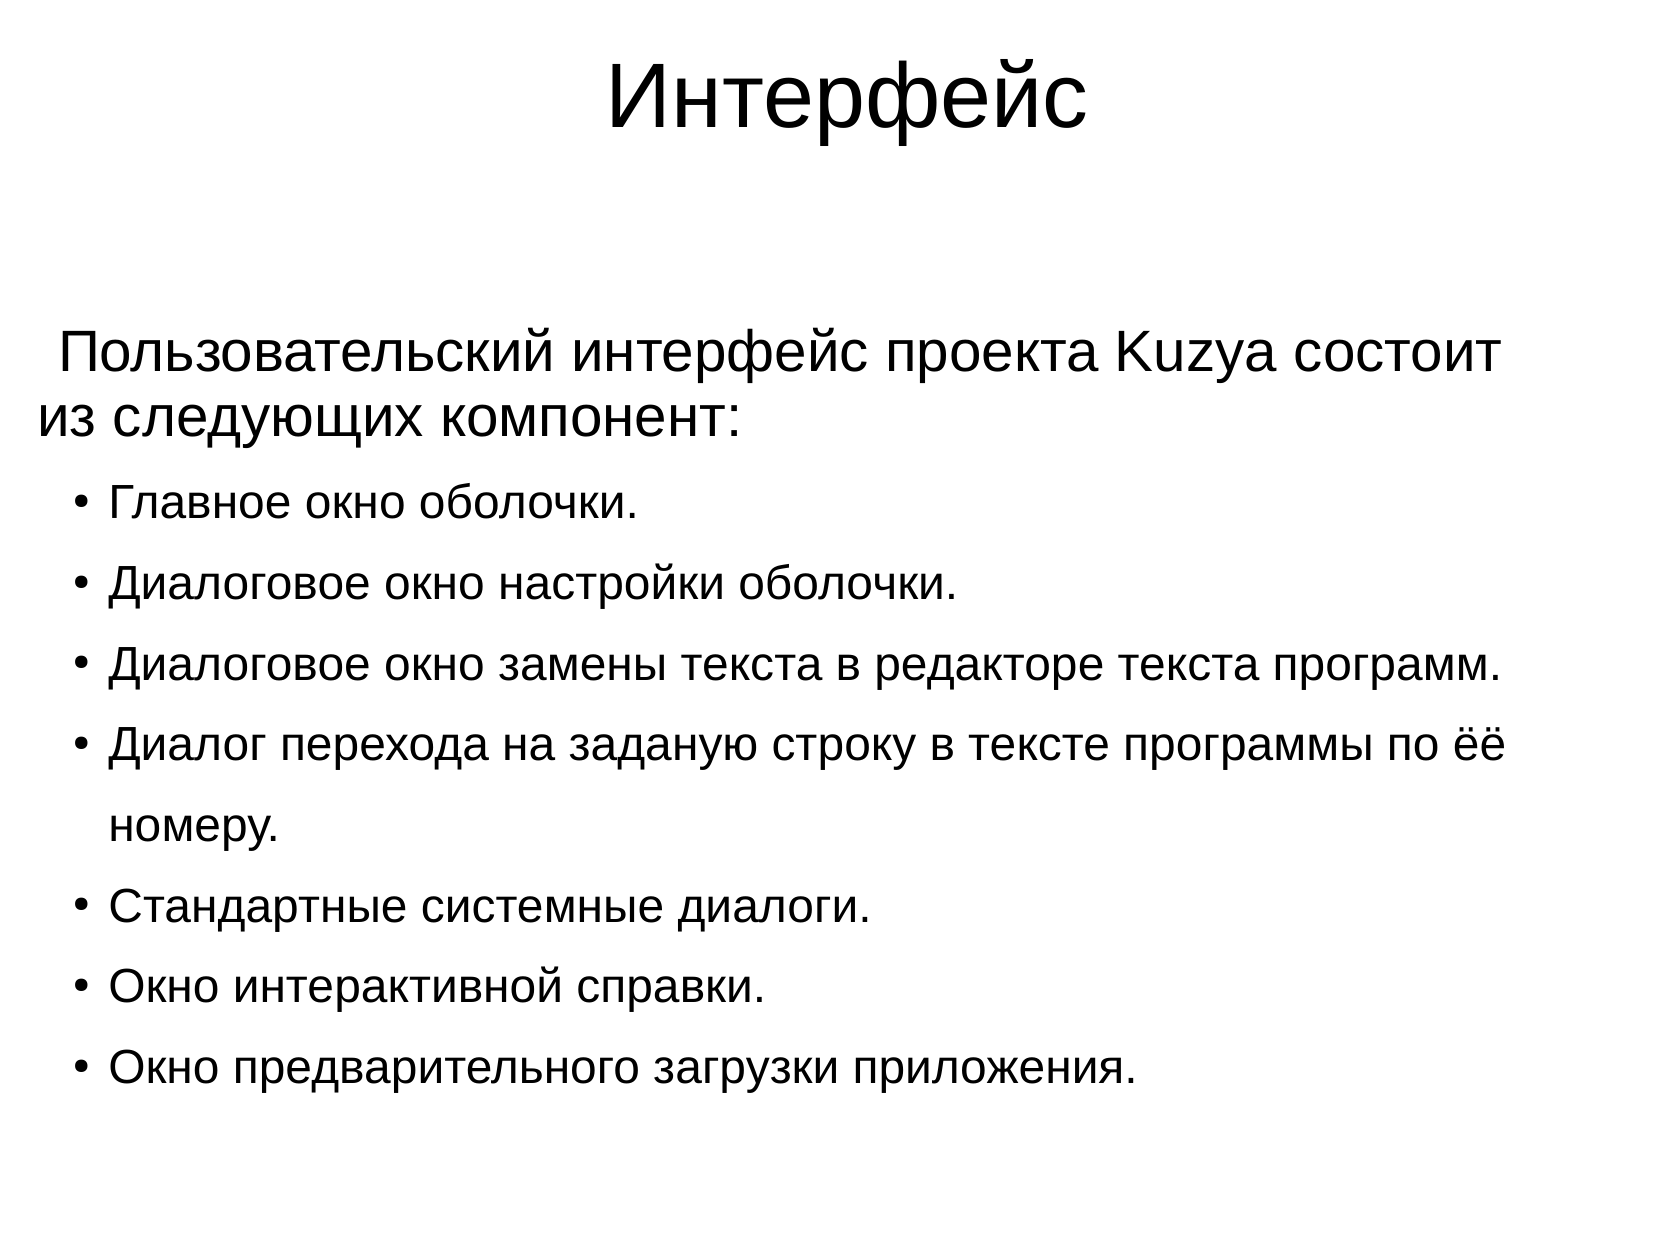

# Интерфейс
Пользовательский интерфейс проекта Kuzya состоит из следующих компонент:
Главное окно оболочки.
Диалоговое окно настройки оболочки.
Диалоговое окно замены текста в редакторе текста программ.
Диалог перехода на заданую строку в тексте программы по ёё номеру.
Стандартные системные диалоги.
Окно интерактивной справки.
Окно предварительного загрузки приложения.